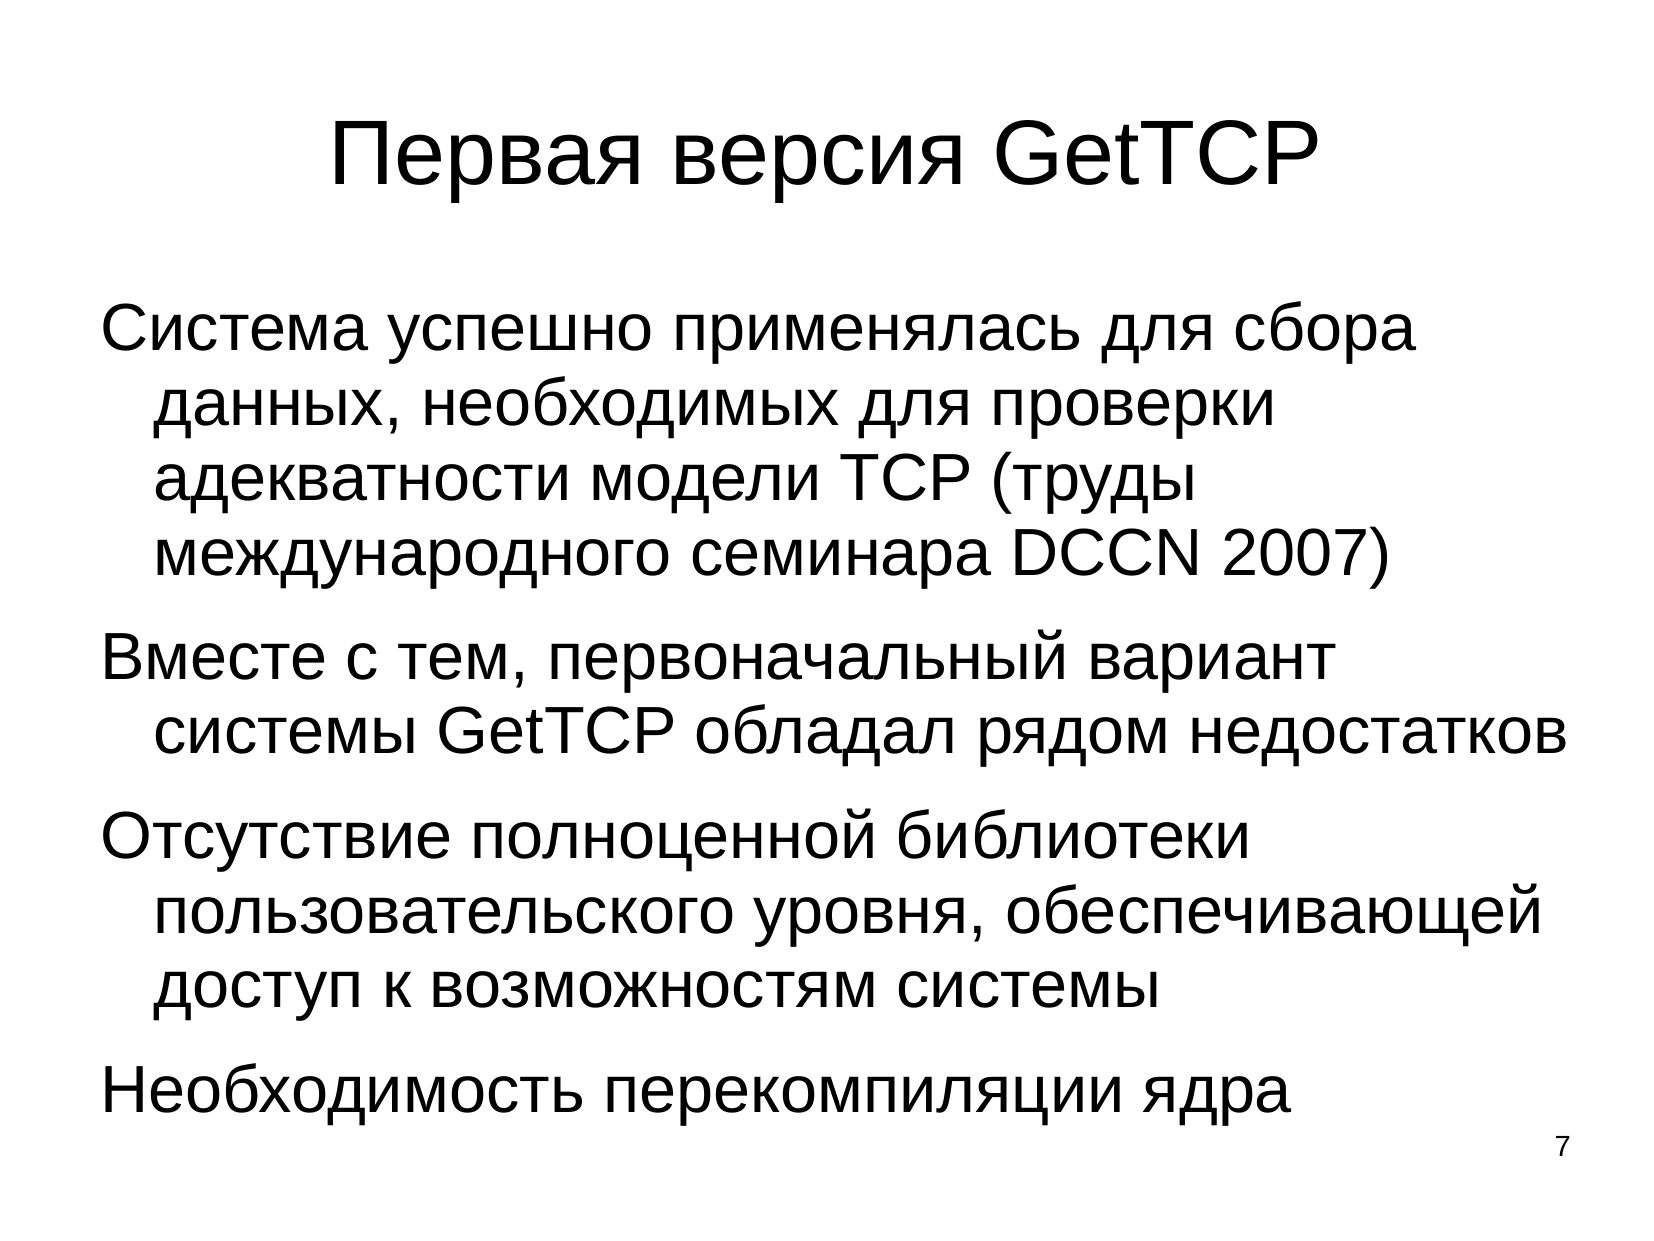

# Первая версия GetTCP
Система успешно применялась для сбора данных, необходимых для проверки адекватности модели TCP (труды международного семинара DCCN 2007)
Вместе с тем, первоначальный вариант системы GetTCP обладал рядом недостатков
Отсутствие полноценной библиотеки пользовательского уровня, обеспечивающей доступ к возможностям системы
Необходимость перекомпиляции ядра
7